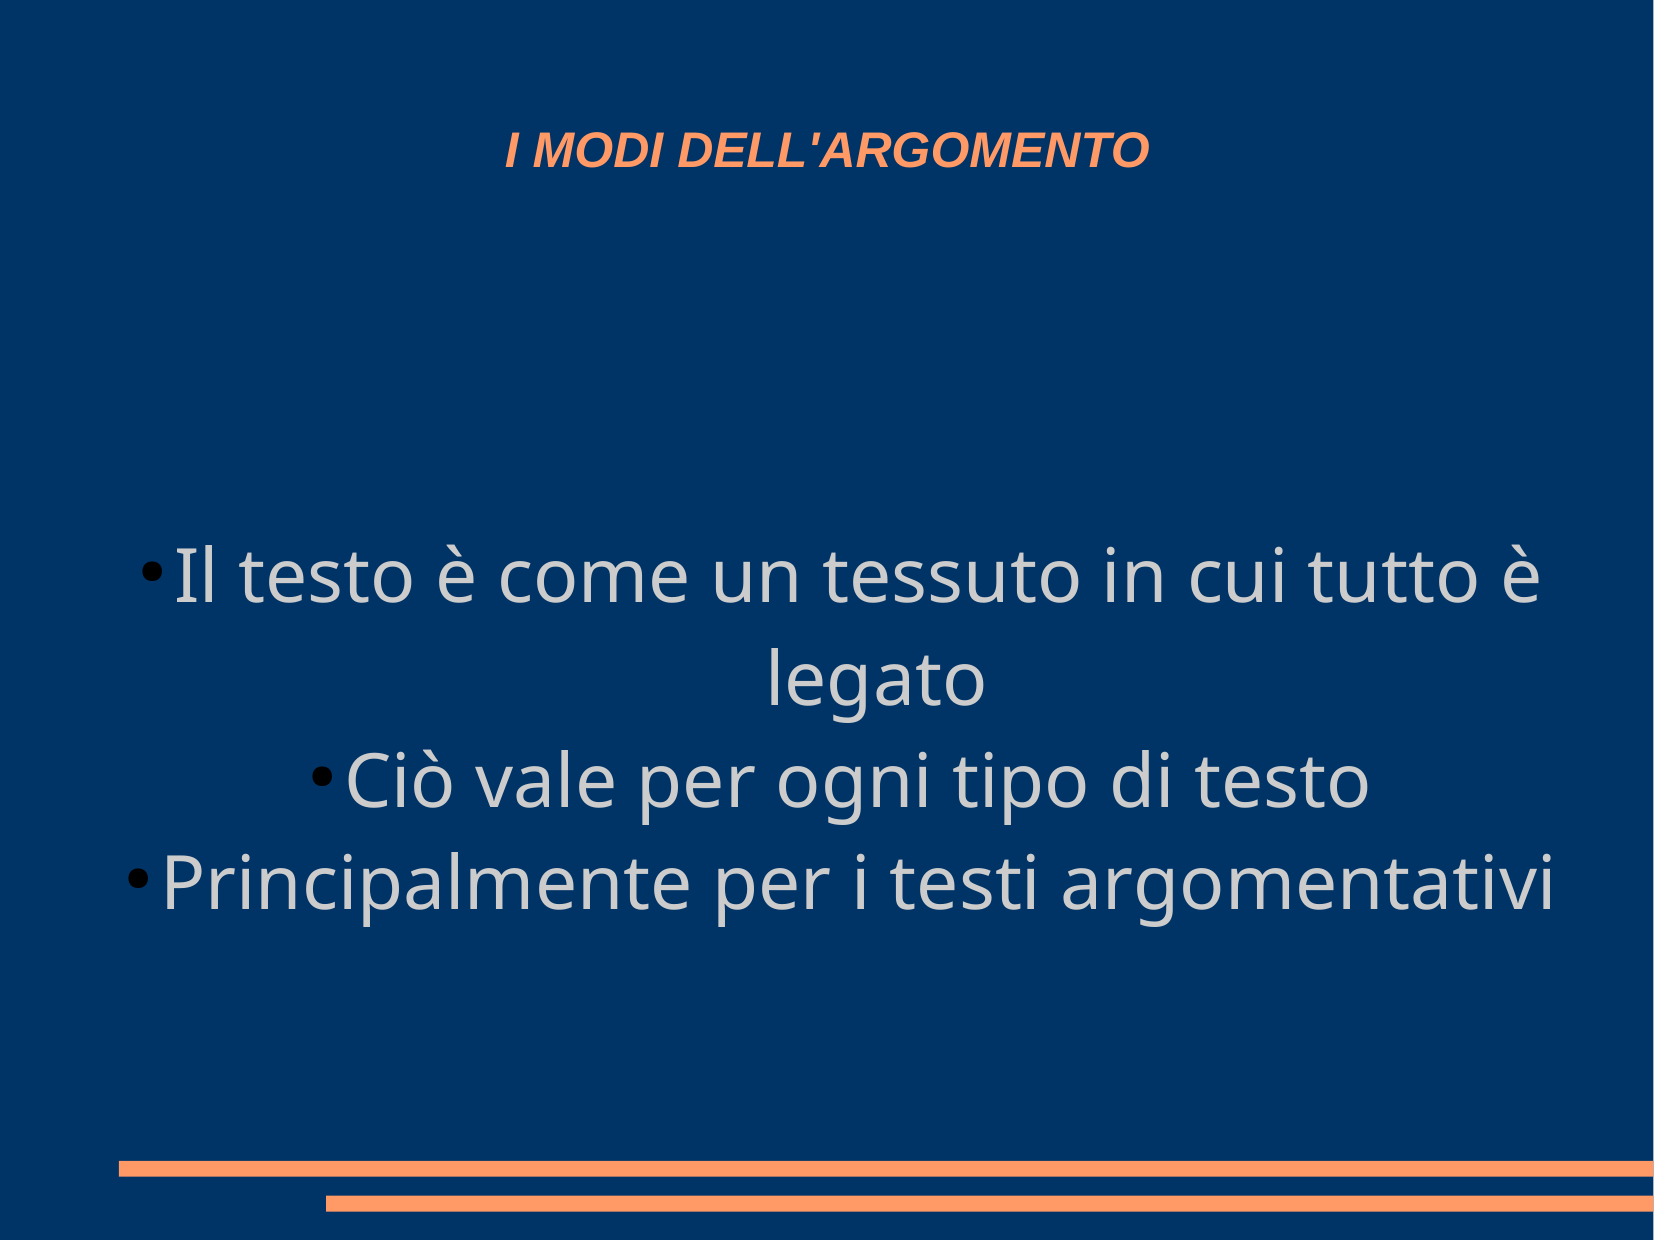

# I MODI DELL'ARGOMENTO
Il testo è come un tessuto in cui tutto è legato
Ciò vale per ogni tipo di testo
Principalmente per i testi argomentativi